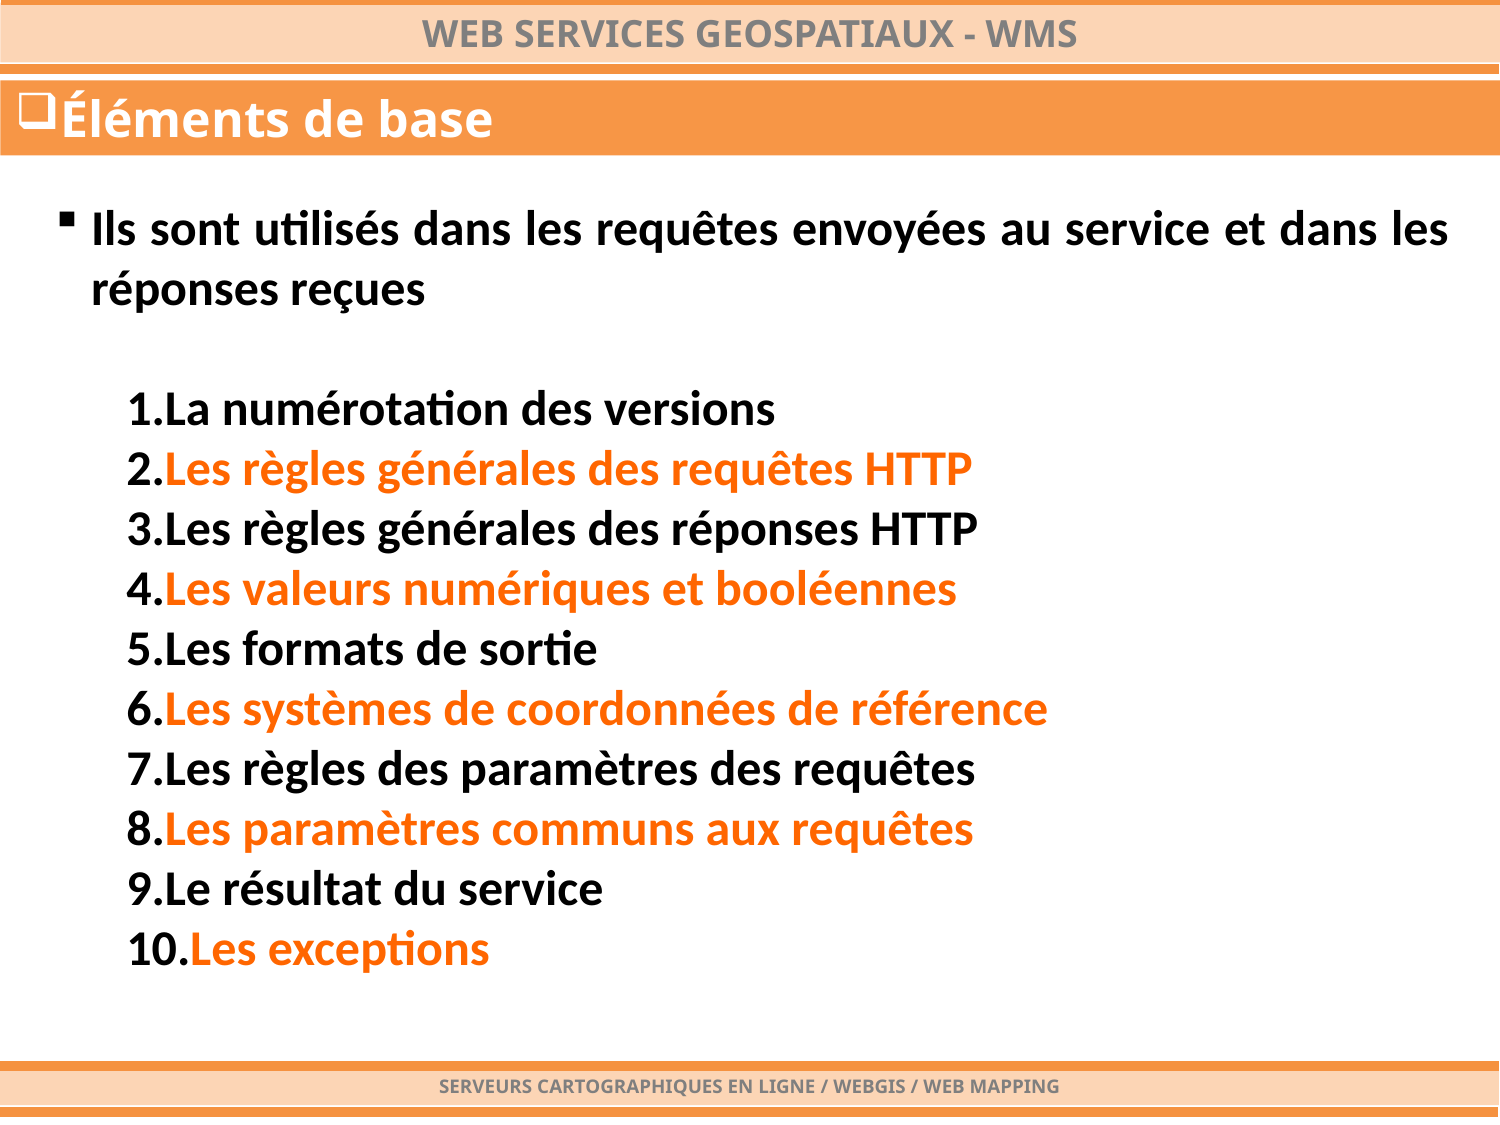

WEB SERVICES GEOSPATIAUX - WMS
Éléments de base
Ils sont utilisés dans les requêtes envoyées au service et dans les réponses reçues
La numérotation des versions
Les règles générales des requêtes HTTP
Les règles générales des réponses HTTP
Les valeurs numériques et booléennes
Les formats de sortie
Les systèmes de coordonnées de référence
Les règles des paramètres des requêtes
Les paramètres communs aux requêtes
Le résultat du service
Les exceptions
SERVEURS CARTOGRAPHIQUES EN LIGNE / WEBGIS / WEB MAPPING